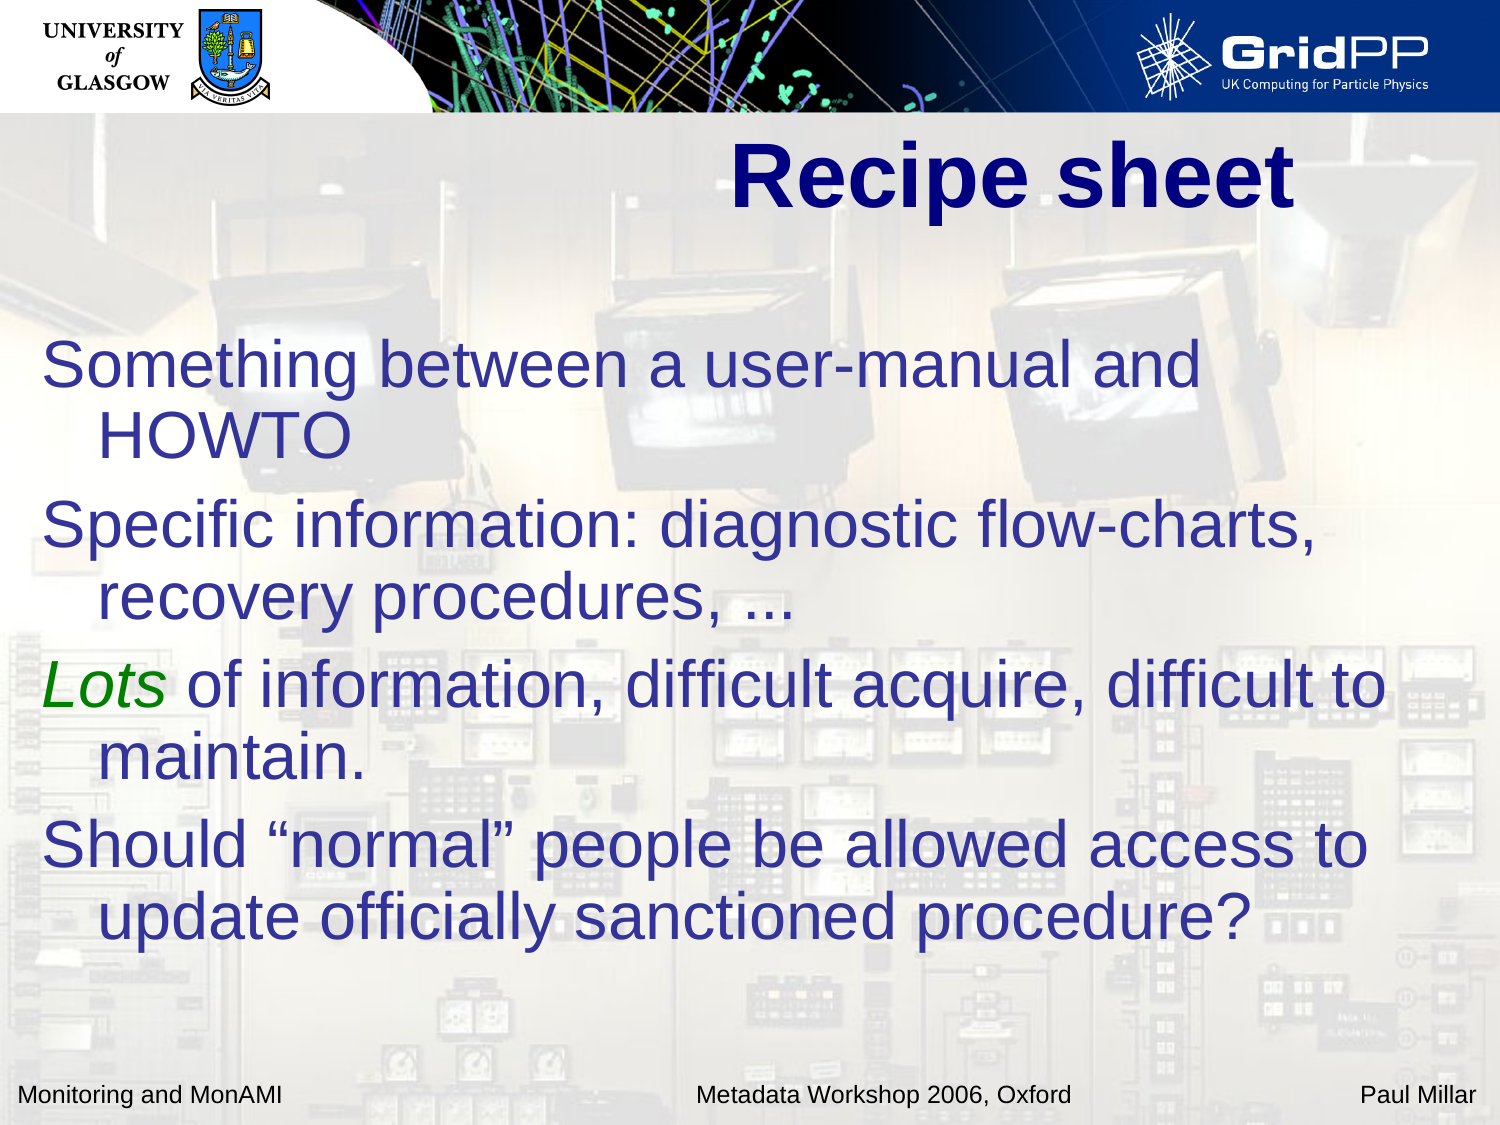

# Recipe sheet
Something between a user-manual and HOWTO
Specific information: diagnostic flow-charts, recovery procedures, ...
Lots of information, difficult acquire, difficult to maintain.
Should “normal” people be allowed access to update officially sanctioned procedure?